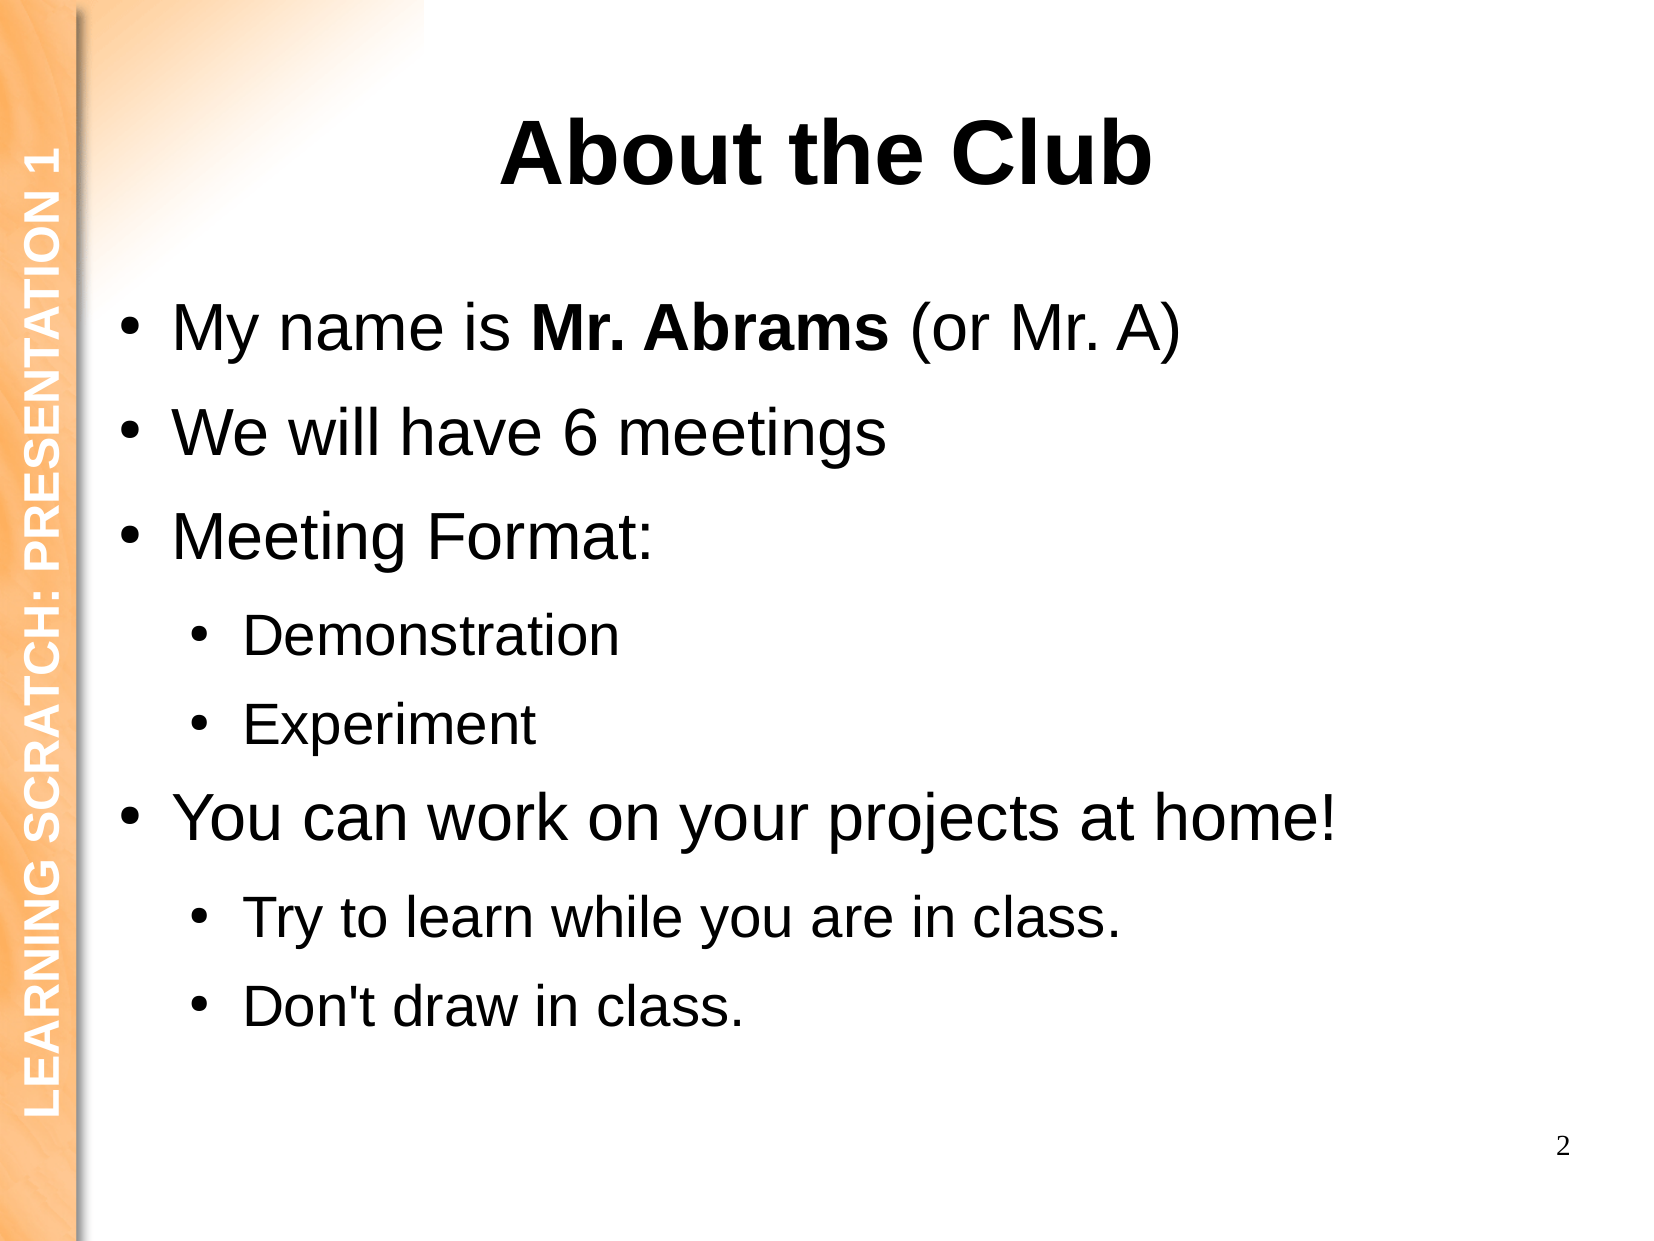

# About the Club
My name is Mr. Abrams (or Mr. A)
We will have 6 meetings
Meeting Format:
Demonstration
Experiment
You can work on your projects at home!
Try to learn while you are in class.
Don't draw in class.
2